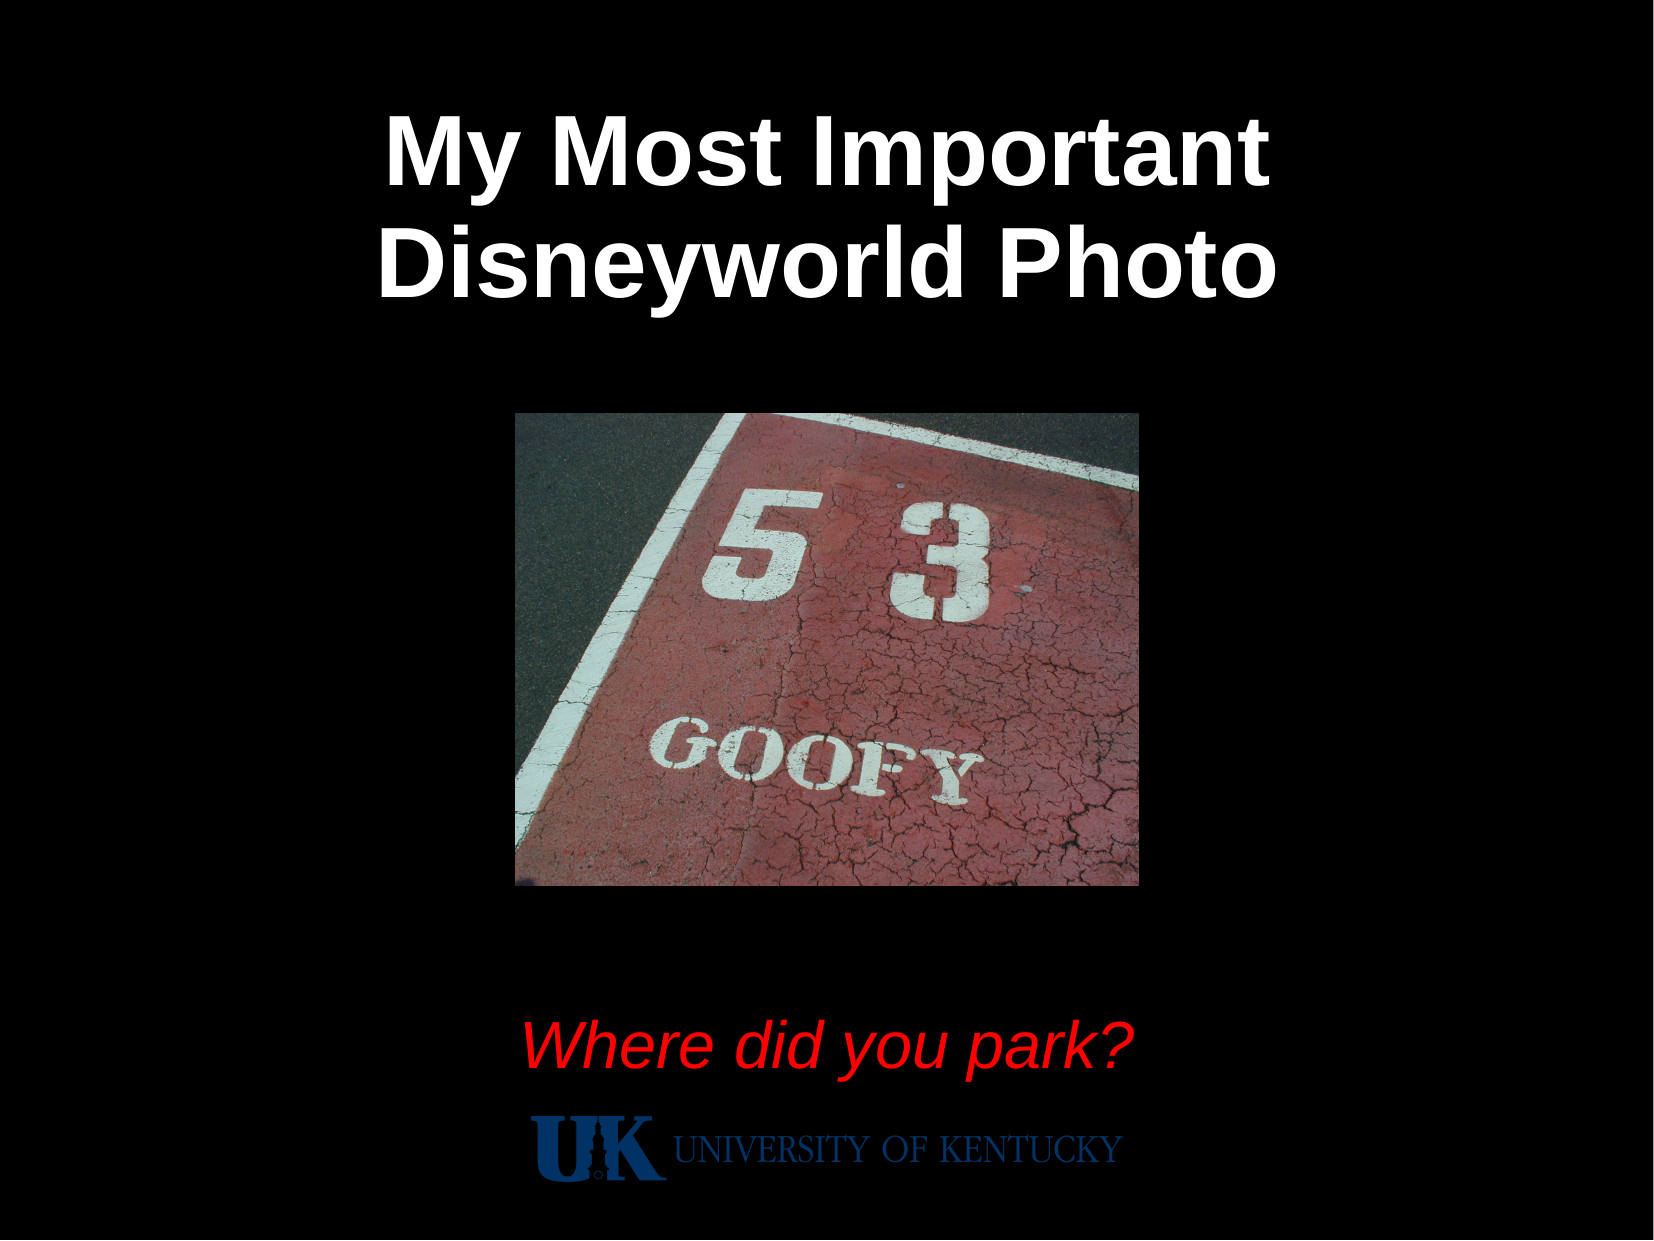

# My Most Important Disneyworld Photo
Where did you park?